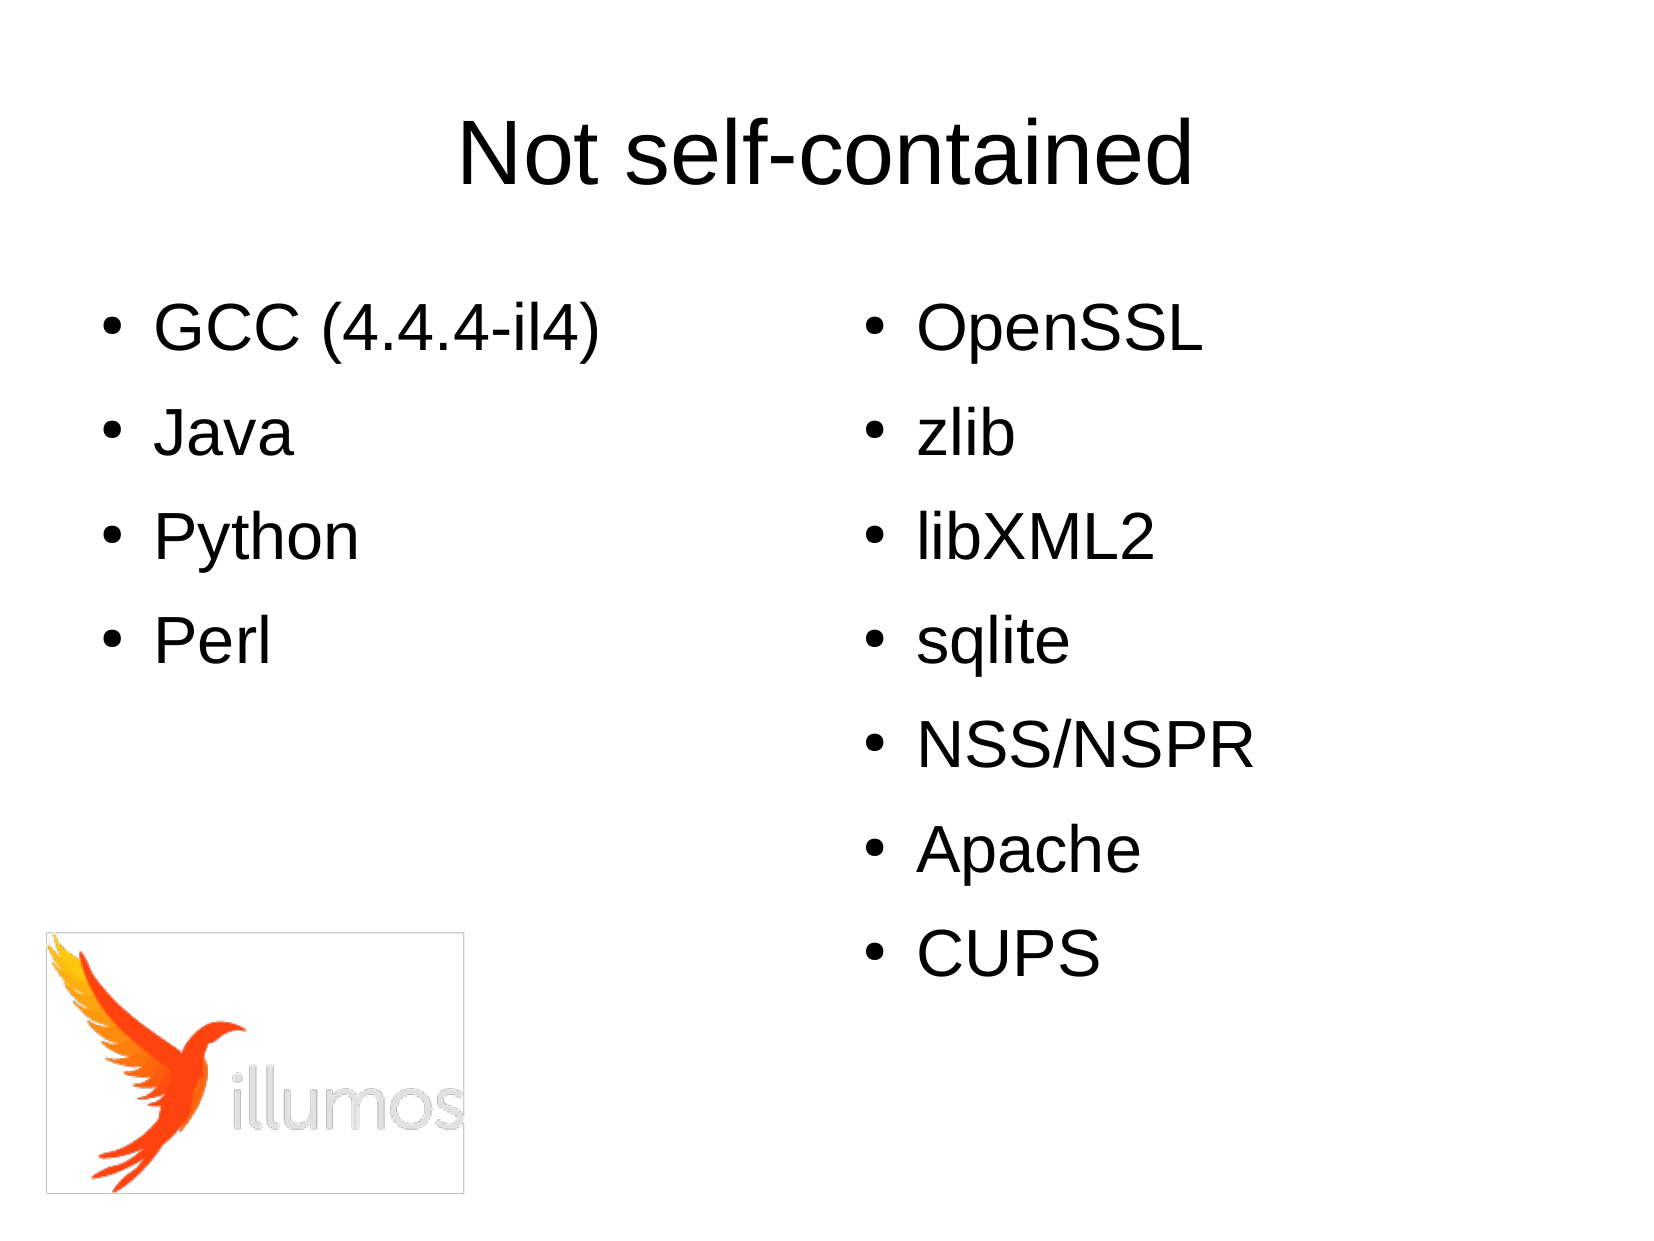

# Not self-contained
GCC (4.4.4-il4)
Java
Python
Perl
OpenSSL
zlib
libXML2
sqlite
NSS/NSPR
Apache
CUPS